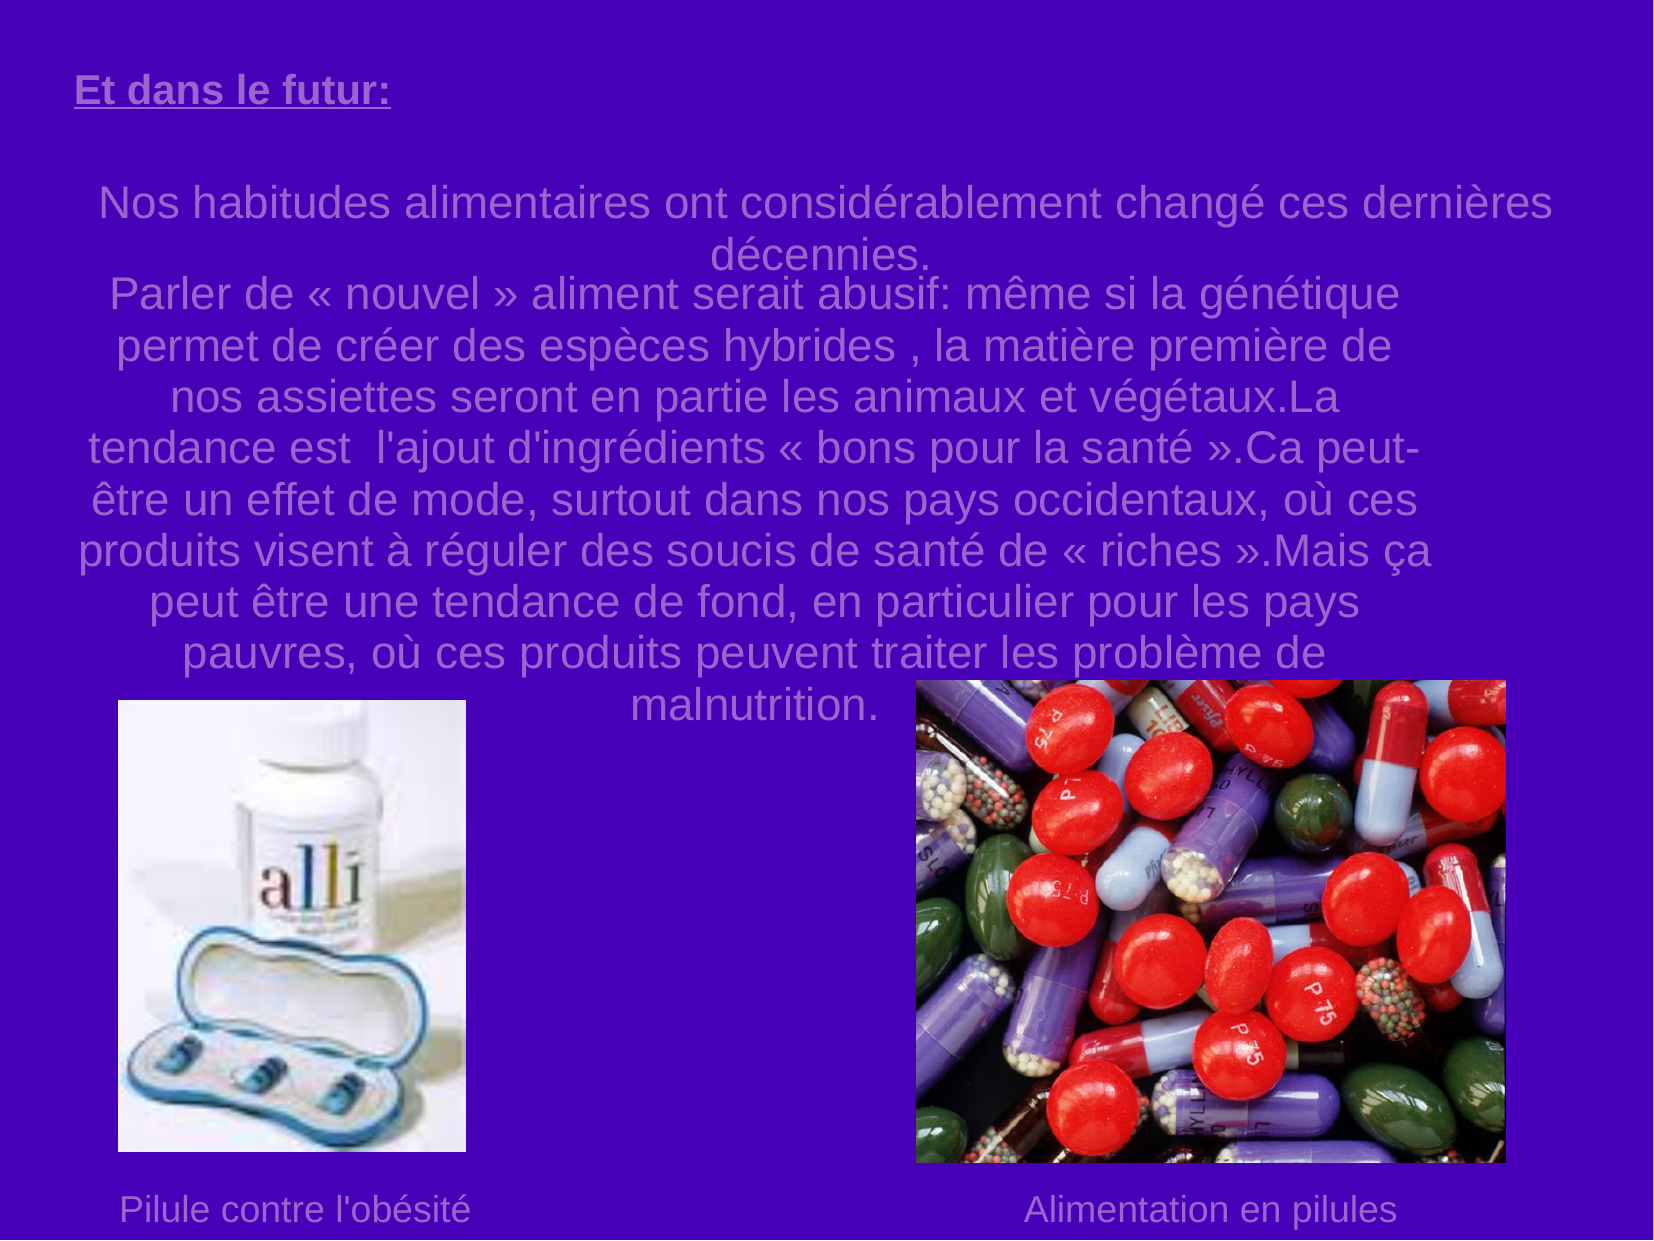

Et dans le futur:
Nos habitudes alimentaires ont considérablement changé ces dernières décennies.
Parler de « nouvel » aliment serait abusif: même si la génétique permet de créer des espèces hybrides , la matière première de nos assiettes seront en partie les animaux et végétaux.La tendance est l'ajout d'ingrédients « bons pour la santé ».Ca peut-être un effet de mode, surtout dans nos pays occidentaux, où ces produits visent à réguler des soucis de santé de « riches ».Mais ça peut être une tendance de fond, en particulier pour les pays pauvres, où ces produits peuvent traiter les problème de malnutrition.
Pilule contre l'obésité
Alimentation en pilules